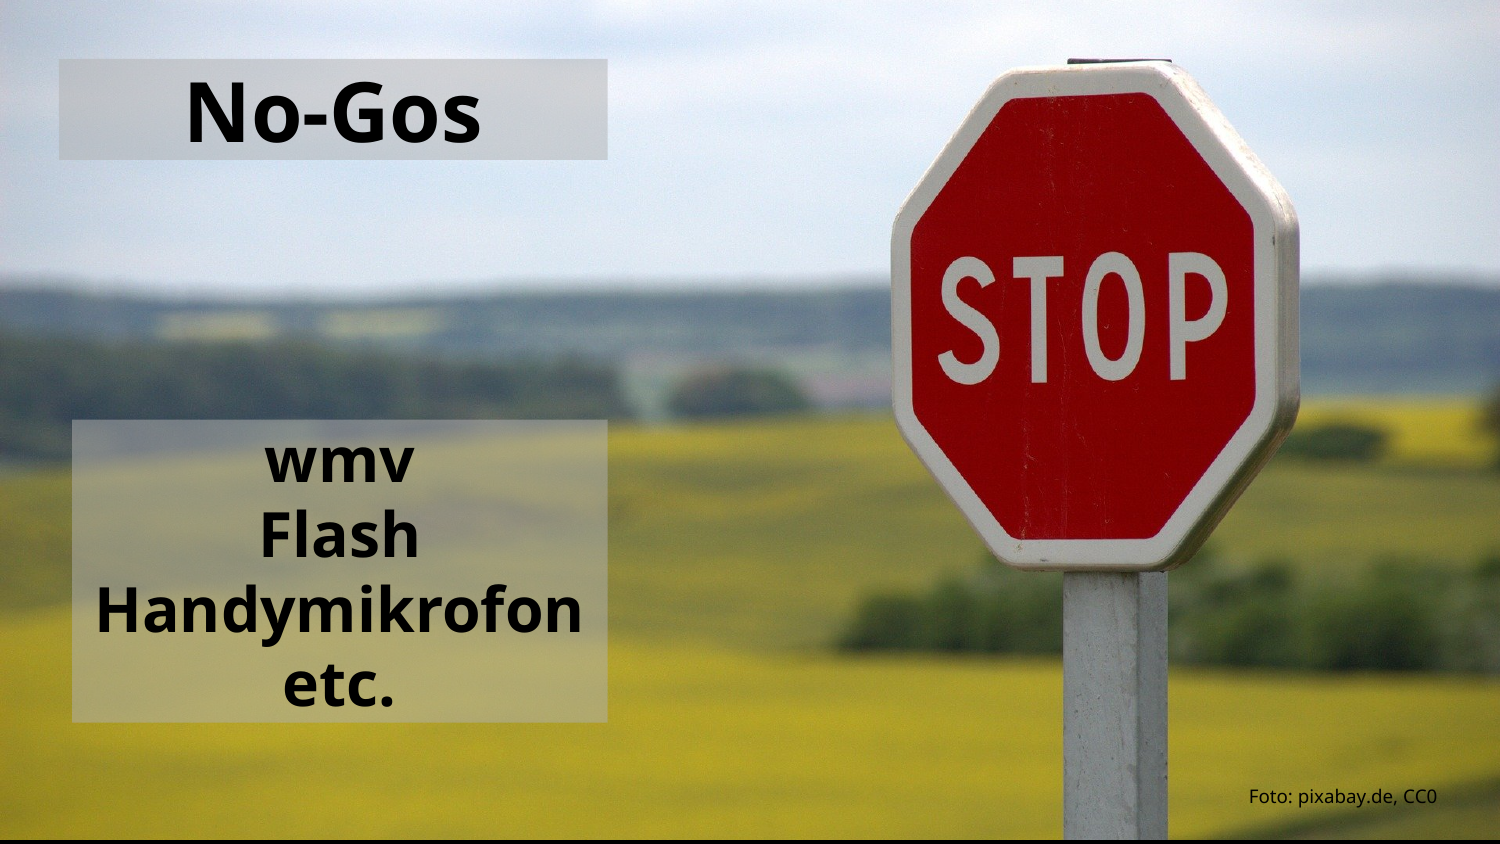

No-Gos
wmv
Flash
Handymikrofon
etc.
Foto: pixabay.de, CC0